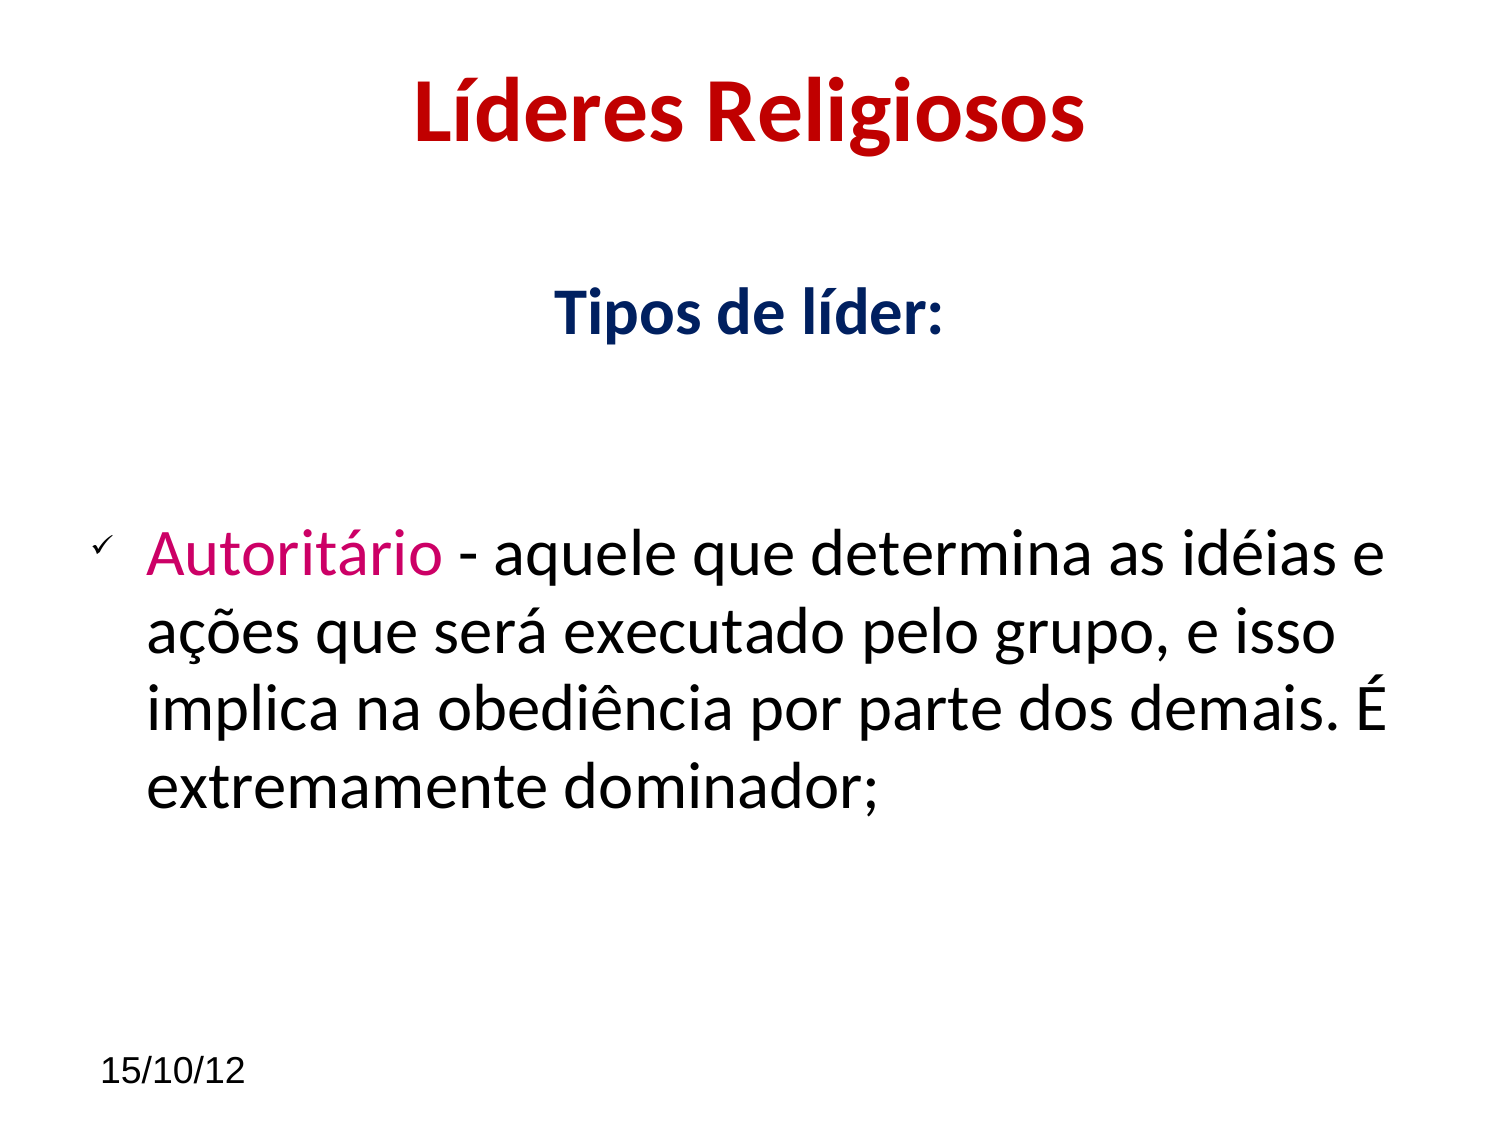

# Líderes Religiosos
Tipos de líder:
Autoritário - aquele que determina as idéias e ações que será executado pelo grupo, e isso implica na obediência por parte dos demais. É extremamente dominador;